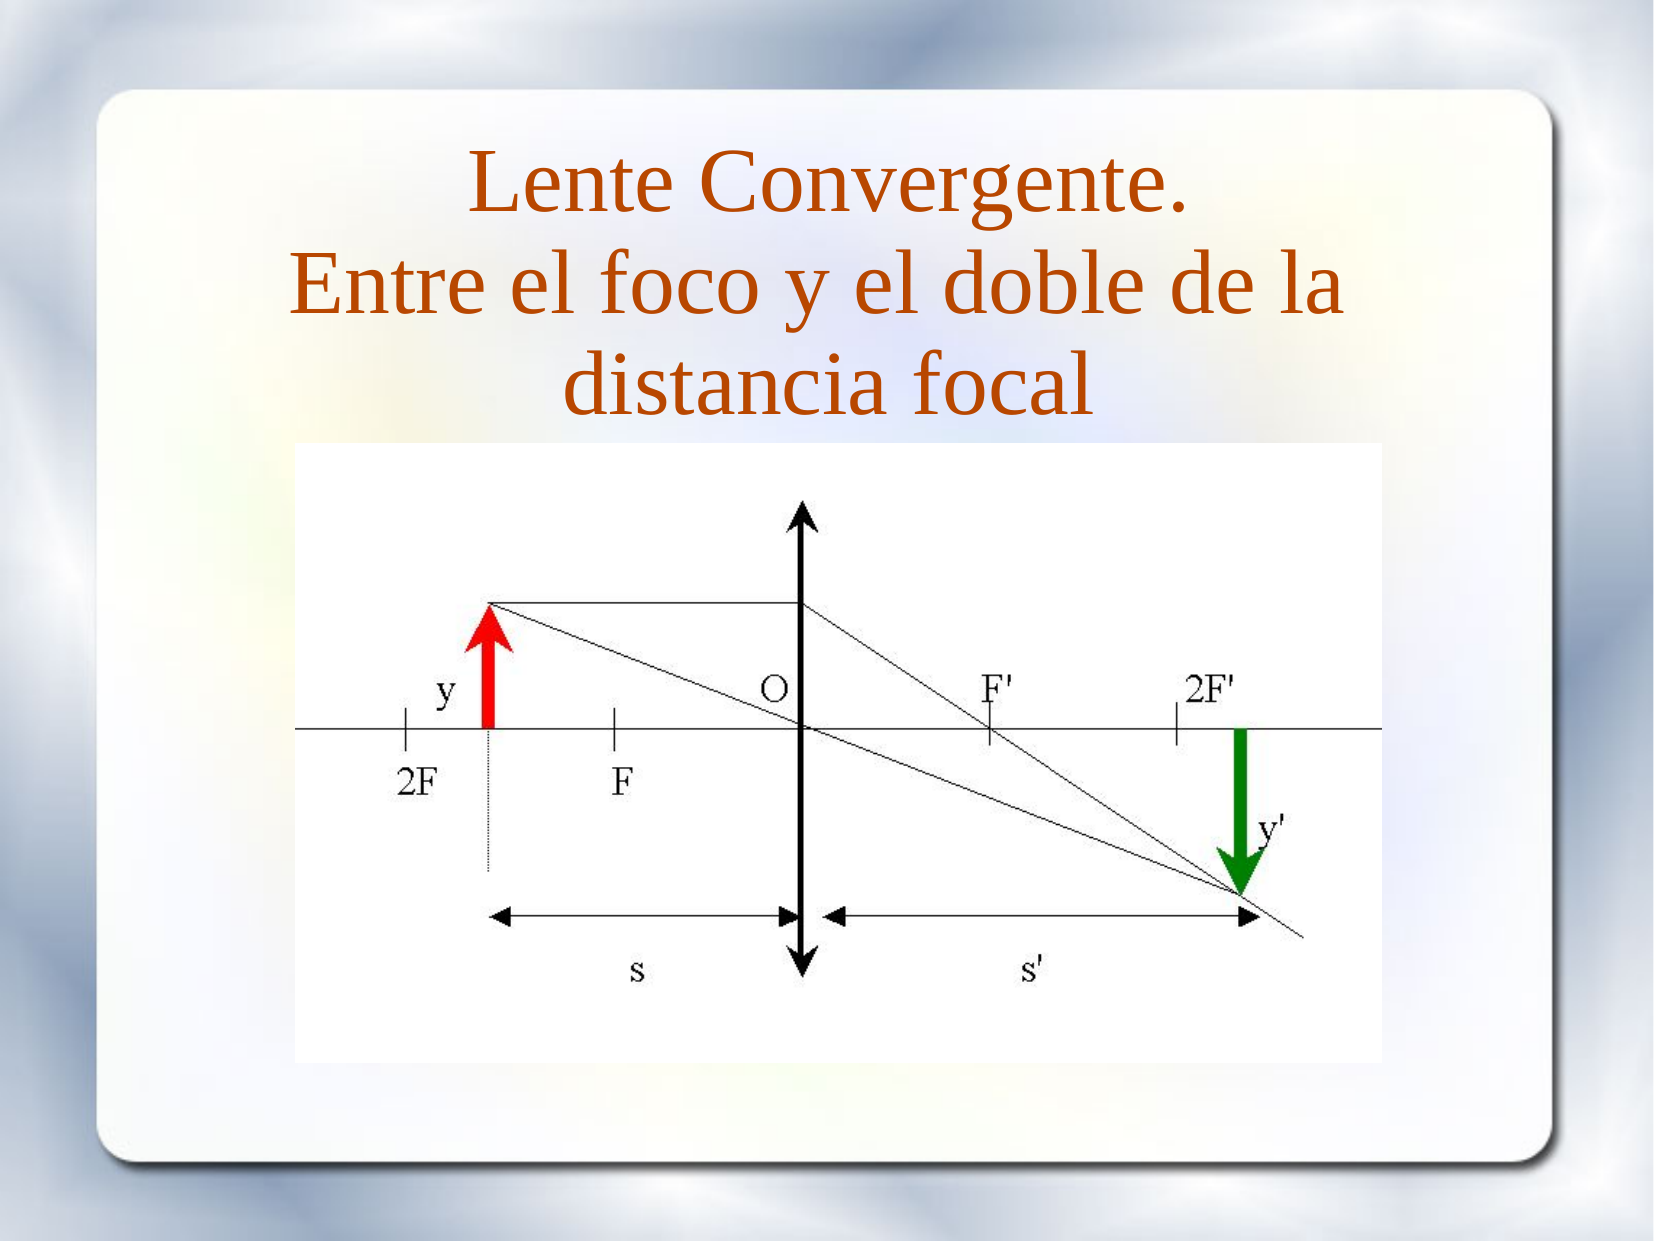

# Lente Convergente. Entre el foco y el doble de la distancia focal